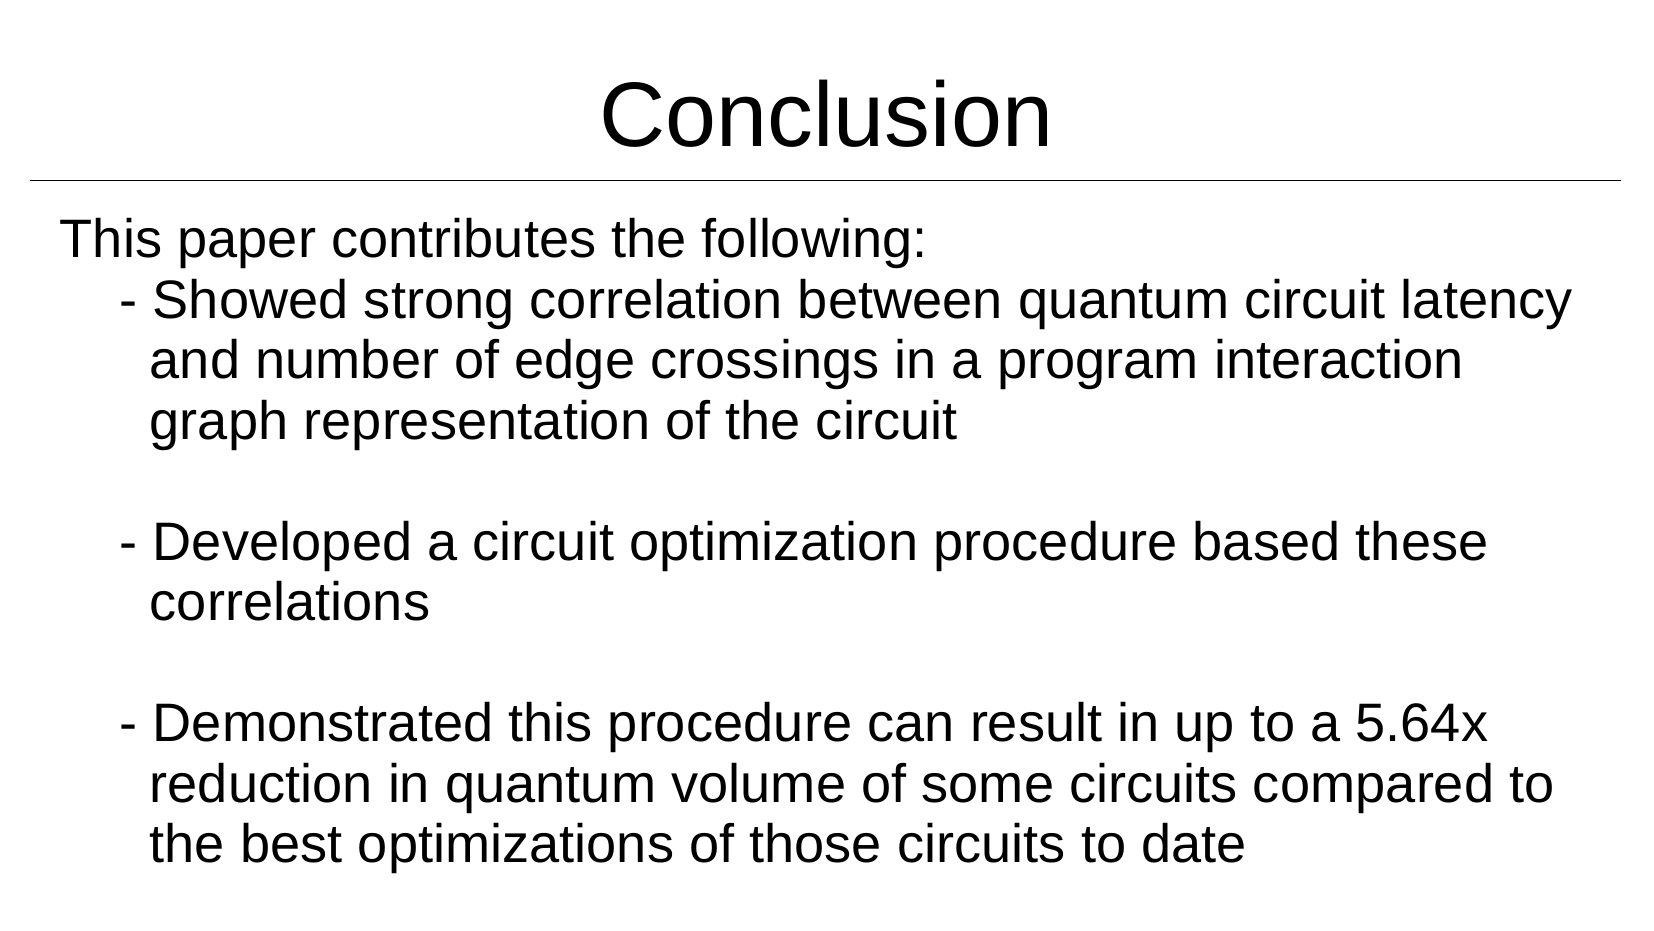

# Conclusion
This paper contributes the following:
 - Showed strong correlation between quantum circuit latency and number of edge crossings in a program interaction graph representation of the circuit
 - Developed a circuit optimization procedure based these correlations
 - Demonstrated this procedure can result in up to a 5.64x reduction in quantum volume of some circuits compared to the best optimizations of those circuits to date